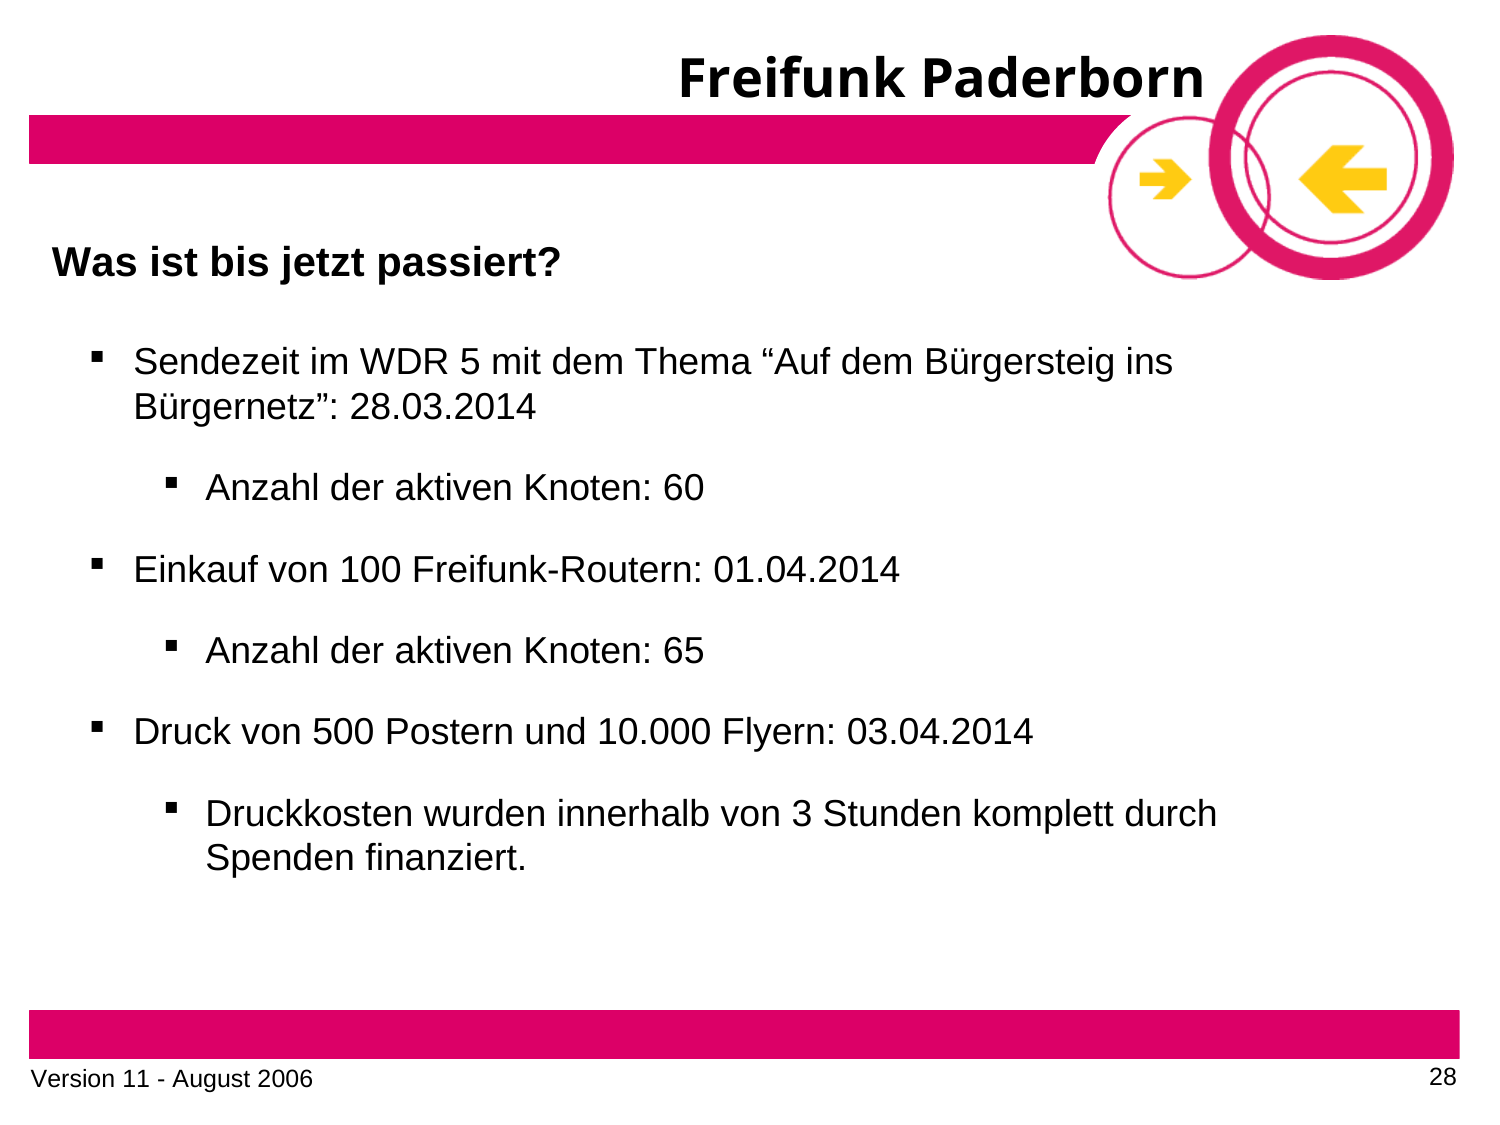

Was ist bis jetzt passiert?
Sendezeit im WDR 5 mit dem Thema “Auf dem Bürgersteig ins Bürgernetz”: 28.03.2014
Anzahl der aktiven Knoten: 60
Einkauf von 100 Freifunk-Routern: 01.04.2014
Anzahl der aktiven Knoten: 65
Druck von 500 Postern und 10.000 Flyern: 03.04.2014
Druckkosten wurden innerhalb von 3 Stunden komplett durch Spenden finanziert.
28
Version 11 - August 2006